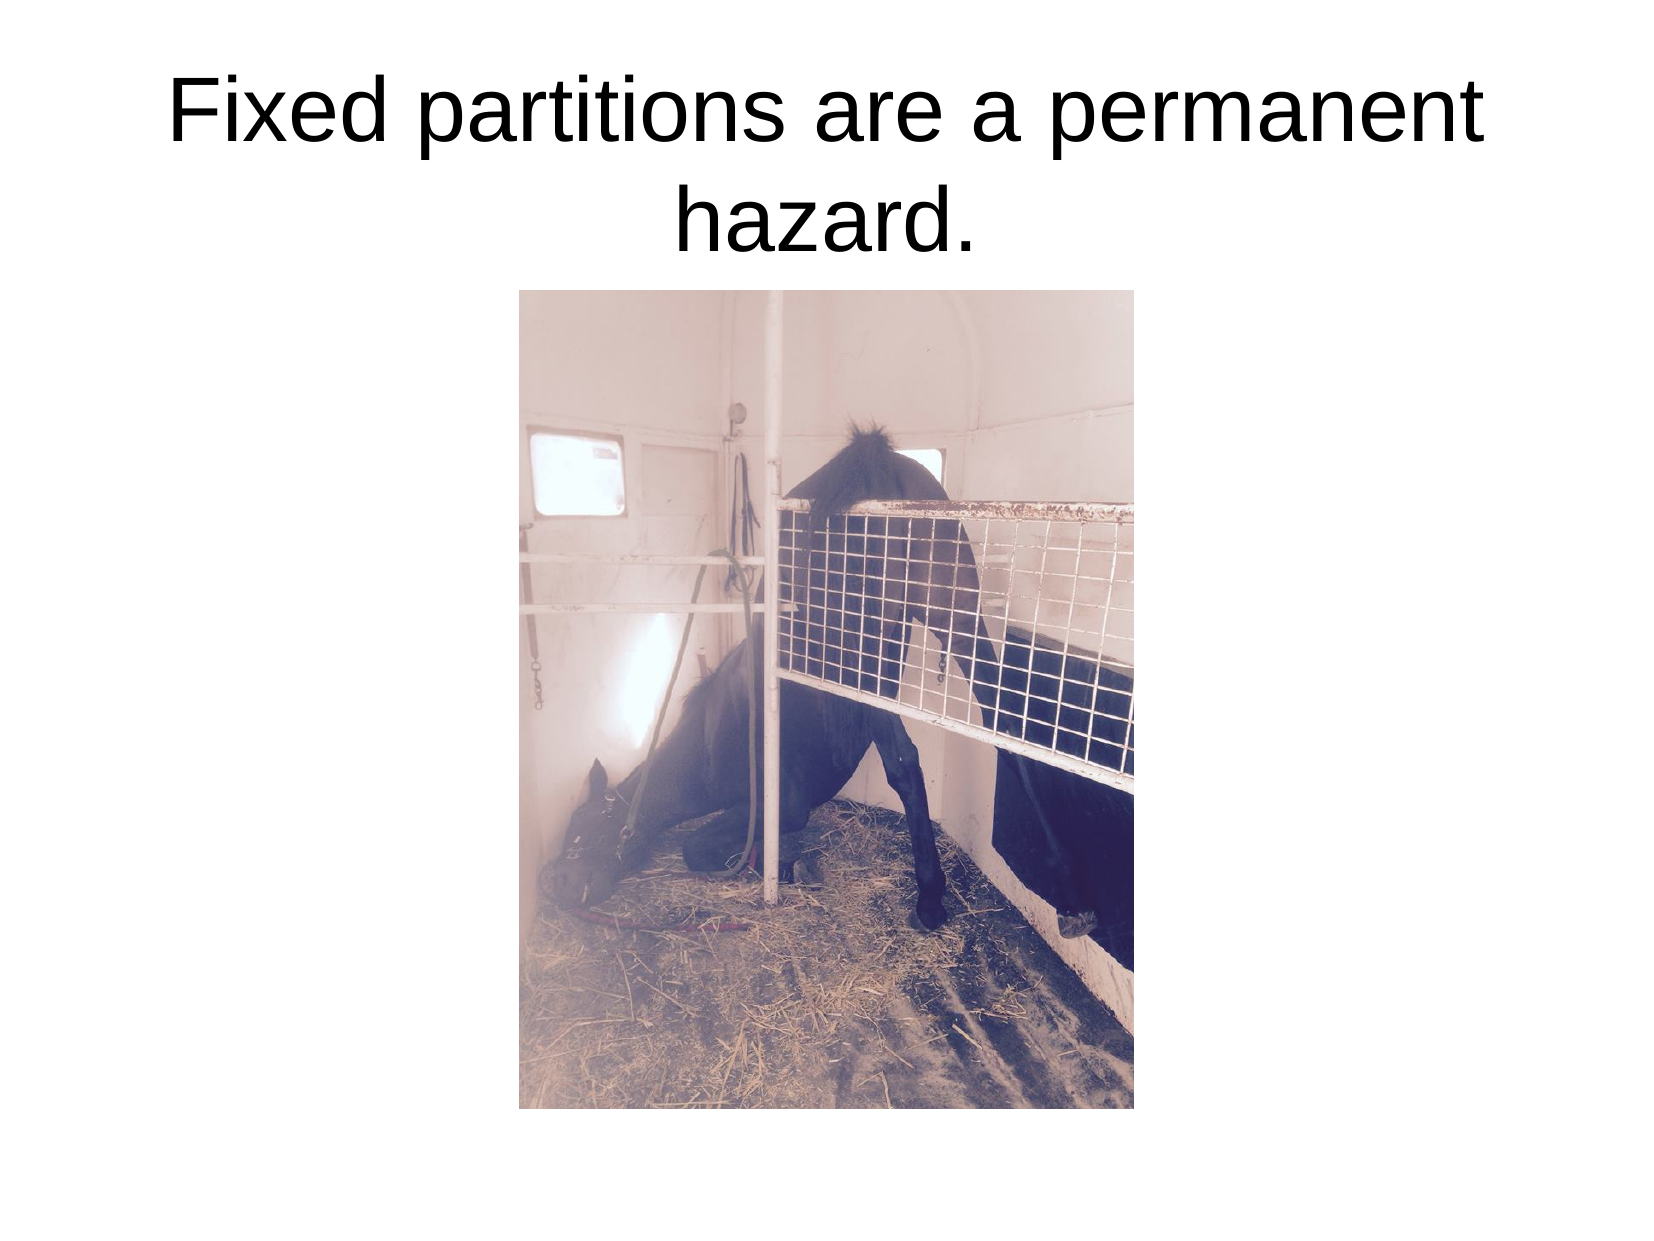

# Fixed partitions are a permanent hazard.